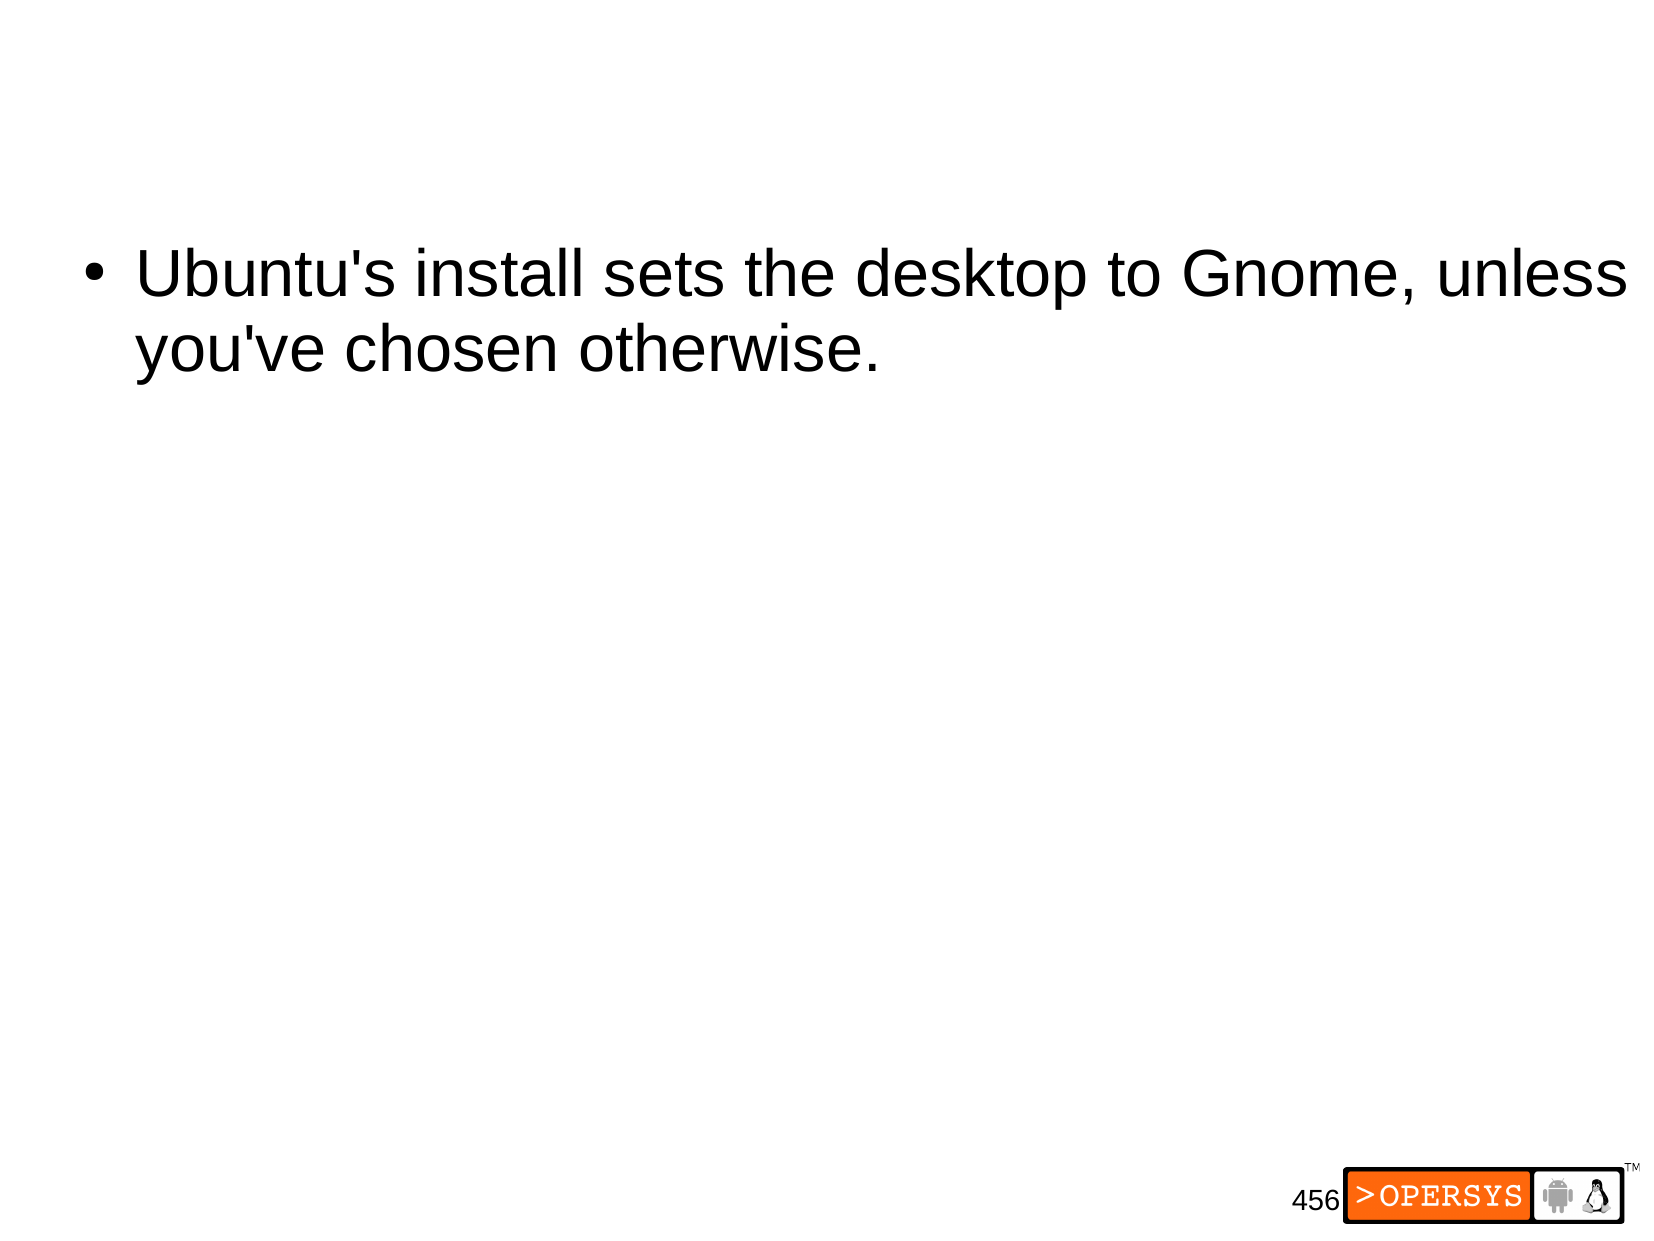

# Ubuntu's install sets the desktop to Gnome, unless you've chosen otherwise.